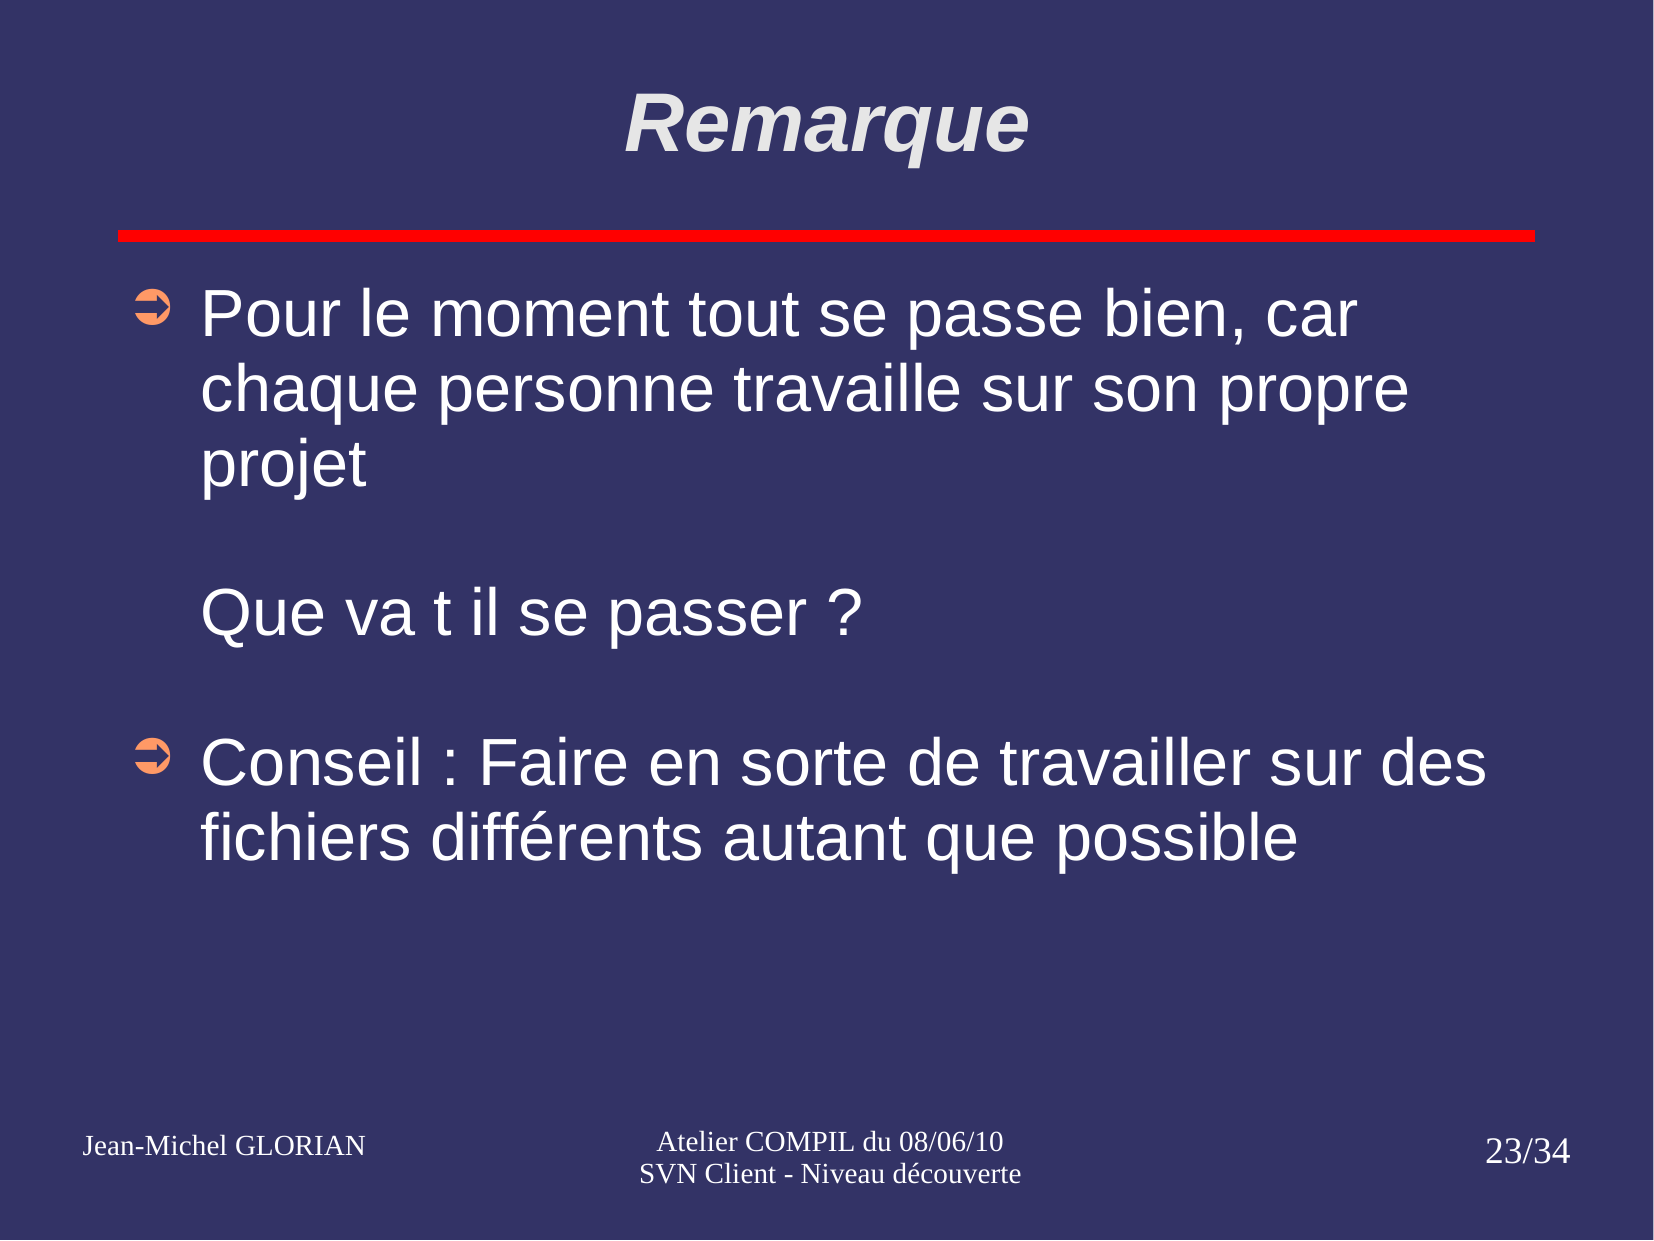

# Remarque
Pour le moment tout se passe bien, car chaque personne travaille sur son propre projet
Que va t il se passer ?
Conseil : Faire en sorte de travailler sur des fichiers différents autant que possible